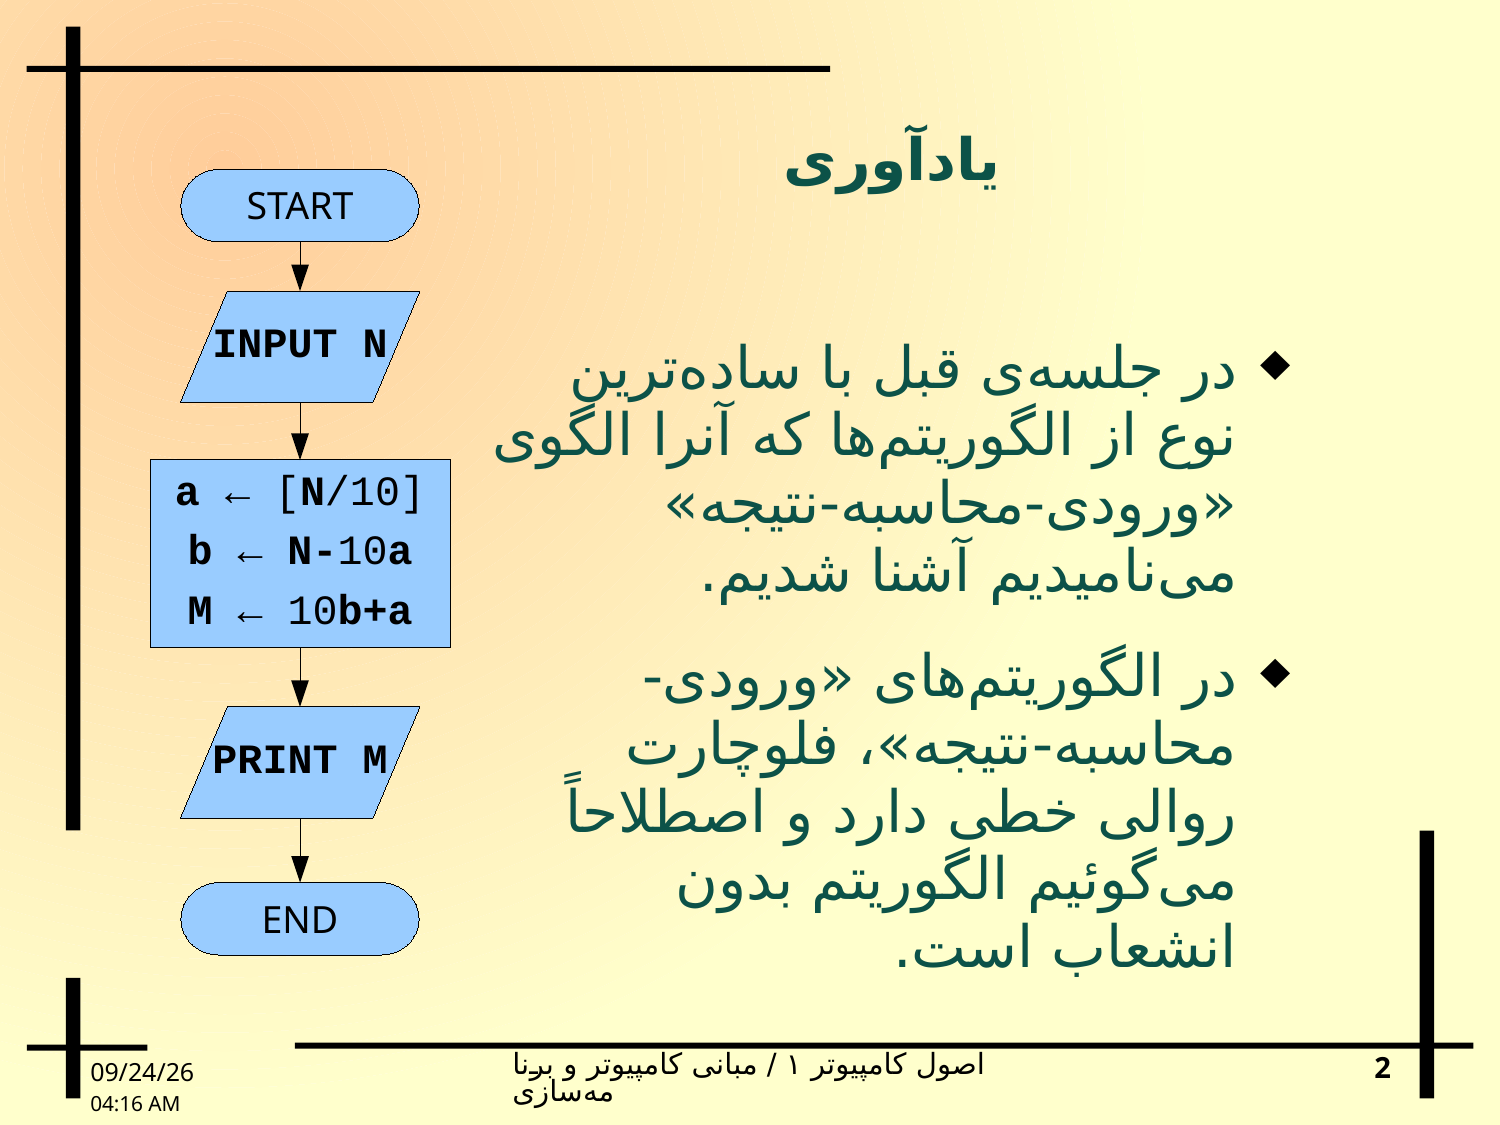

# یادآوری
در جلسه‌ی قبل با ساده‌ترین نوع از الگوریتم‌ها که آنرا الگوی «ورودی-محاسبه-نتیجه» می‌نامیدیم آشنا شدیم.
در الگوریتم‌های «ورودی-محاسبه-نتیجه»، فلوچارت روالی خطی دارد و اصطلاحاً می‌گوئیم الگوریتم بدون انشعاب است.
START
INPUT N
a ← [N/10]
b ← N-10a
M ← 10b+a
PRINT M
END
اصول کامپیوتر ۱ / مبانی کامپیوتر و برنامه‌سازی
2